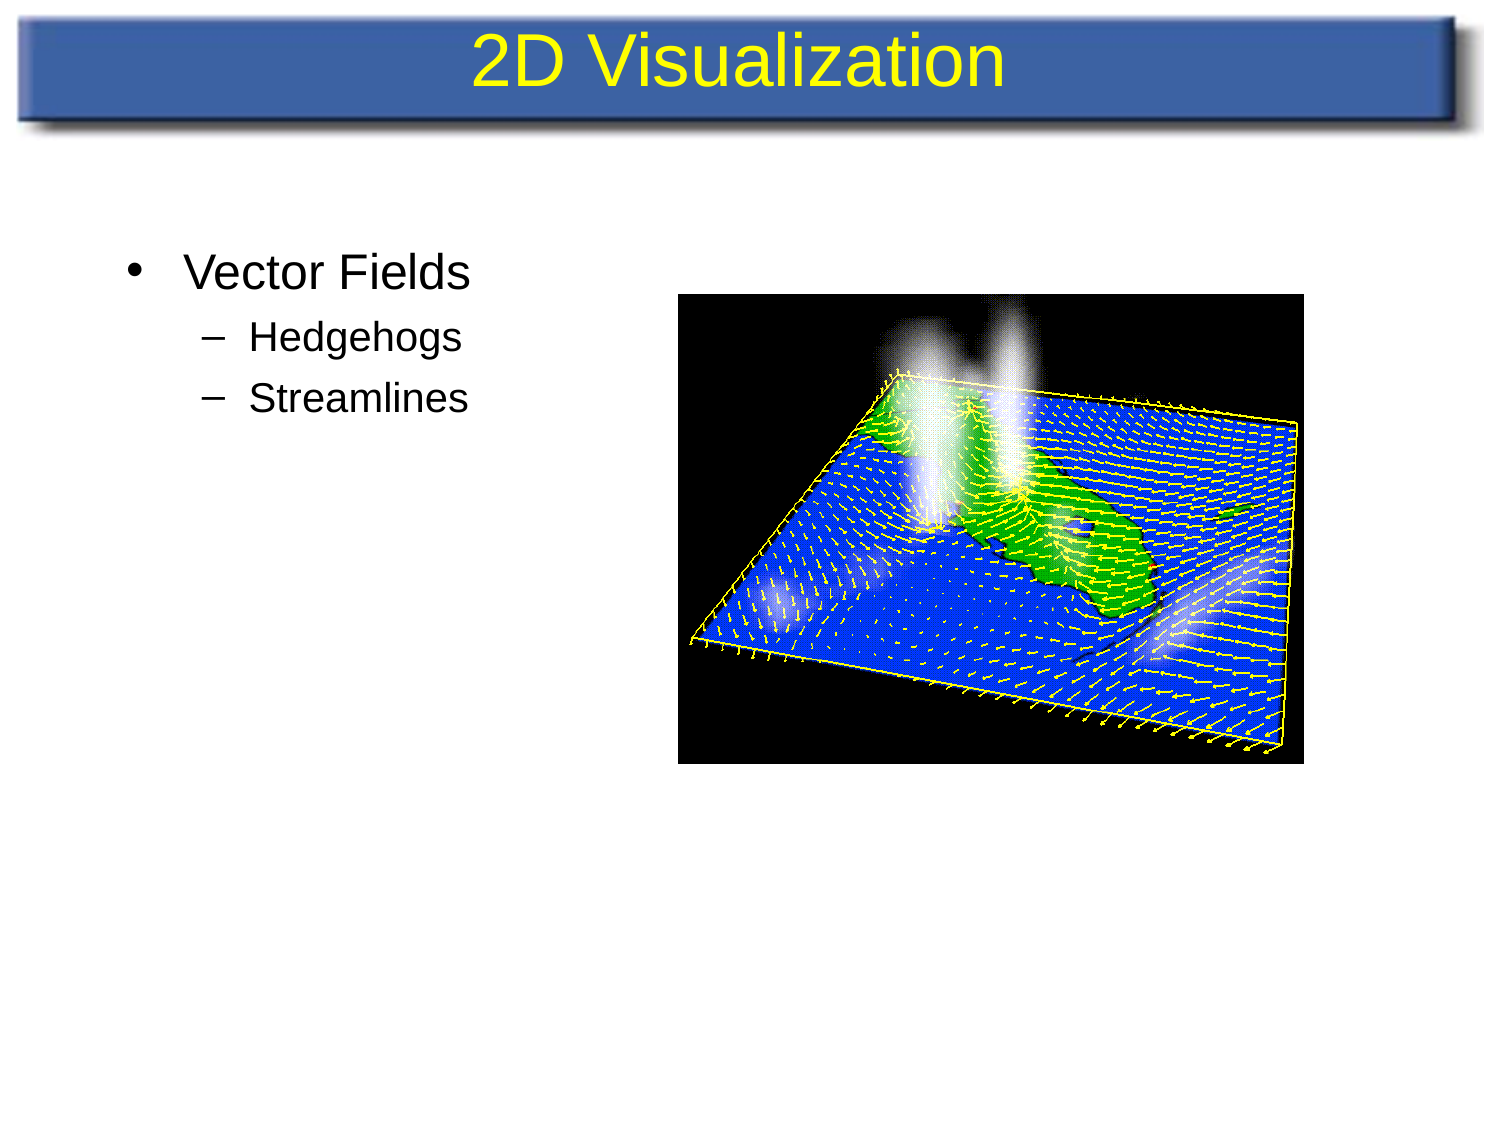

# 2D Visualization
Vector Fields
Hedgehogs
Streamlines